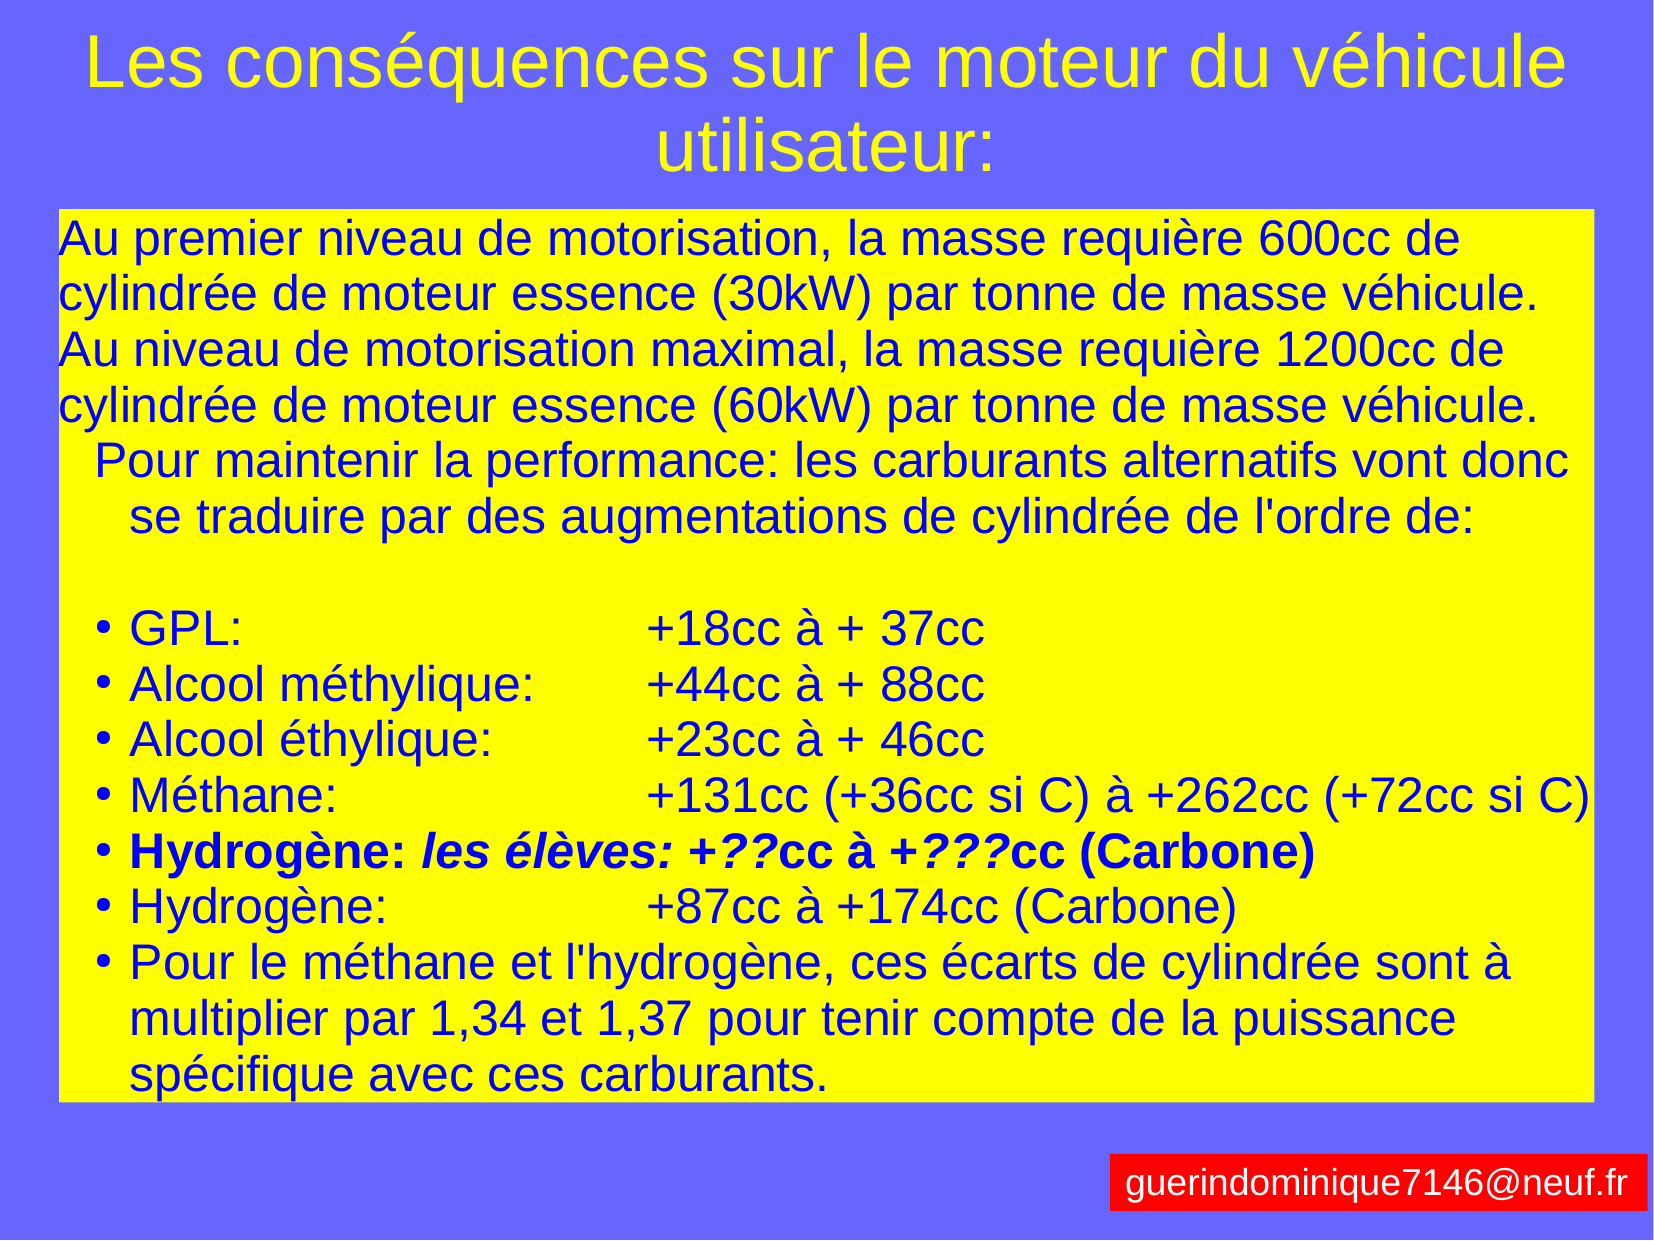

# Les conséquences sur le moteur du véhicule utilisateur:
Au premier niveau de motorisation, la masse requière 600cc de cylindrée de moteur essence (30kW) par tonne de masse véhicule.
Au niveau de motorisation maximal, la masse requière 1200cc de cylindrée de moteur essence (60kW) par tonne de masse véhicule.
Pour maintenir la performance: les carburants alternatifs vont donc se traduire par des augmentations de cylindrée de l'ordre de:
GPL:						+18cc à + 37cc
Alcool méthylique:		+44cc à + 88cc
Alcool éthylique:			+23cc à + 46cc
Méthane:					+131cc (+36cc si C) à +262cc (+72cc si C)
Hydrogène: les élèves: +??cc à +???cc (Carbone)
Hydrogène:				+87cc à +174cc (Carbone)
Pour le méthane et l'hydrogène, ces écarts de cylindrée sont à multiplier par 1,34 et 1,37 pour tenir compte de la puissance spécifique avec ces carburants.
guerindominique7146@neuf.fr